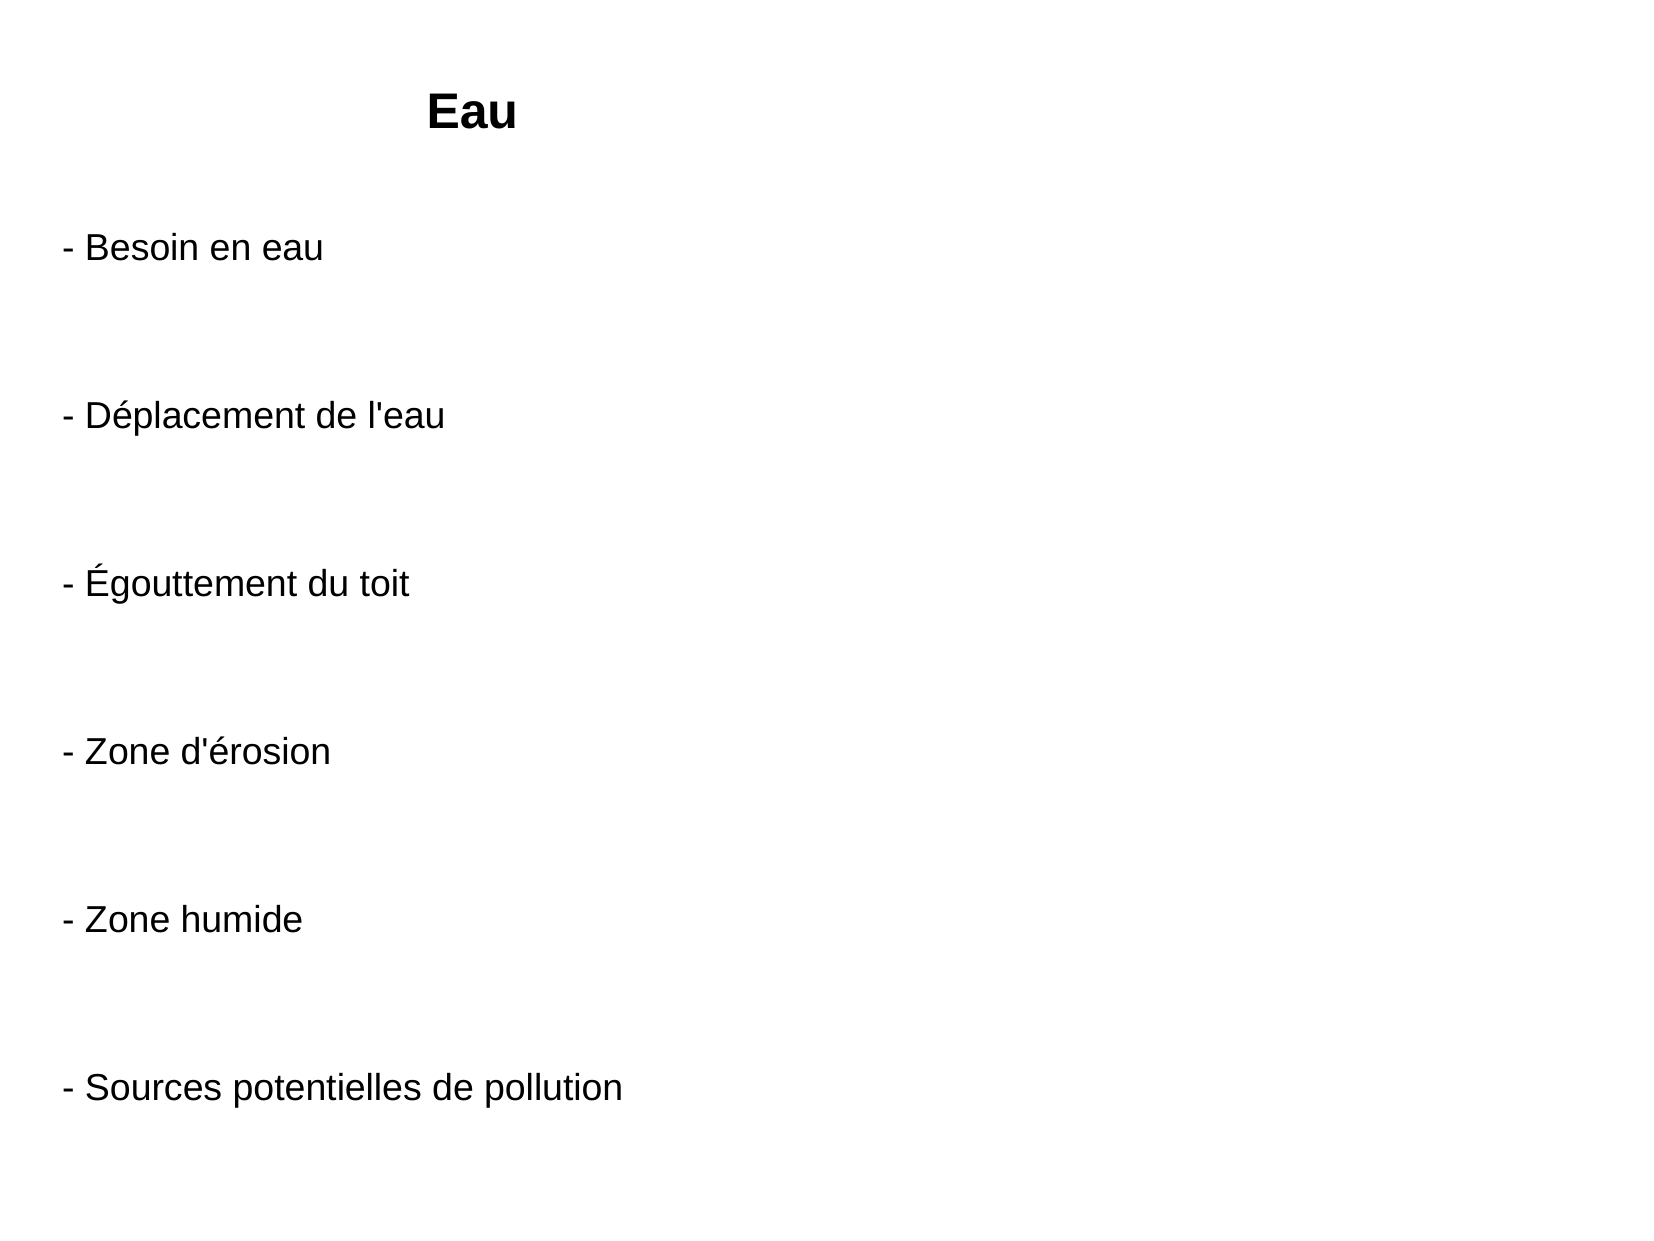

# Eau
- Besoin en eau
- Déplacement de l'eau
- Égouttement du toit
- Zone d'érosion
- Zone humide
- Sources potentielles de pollution